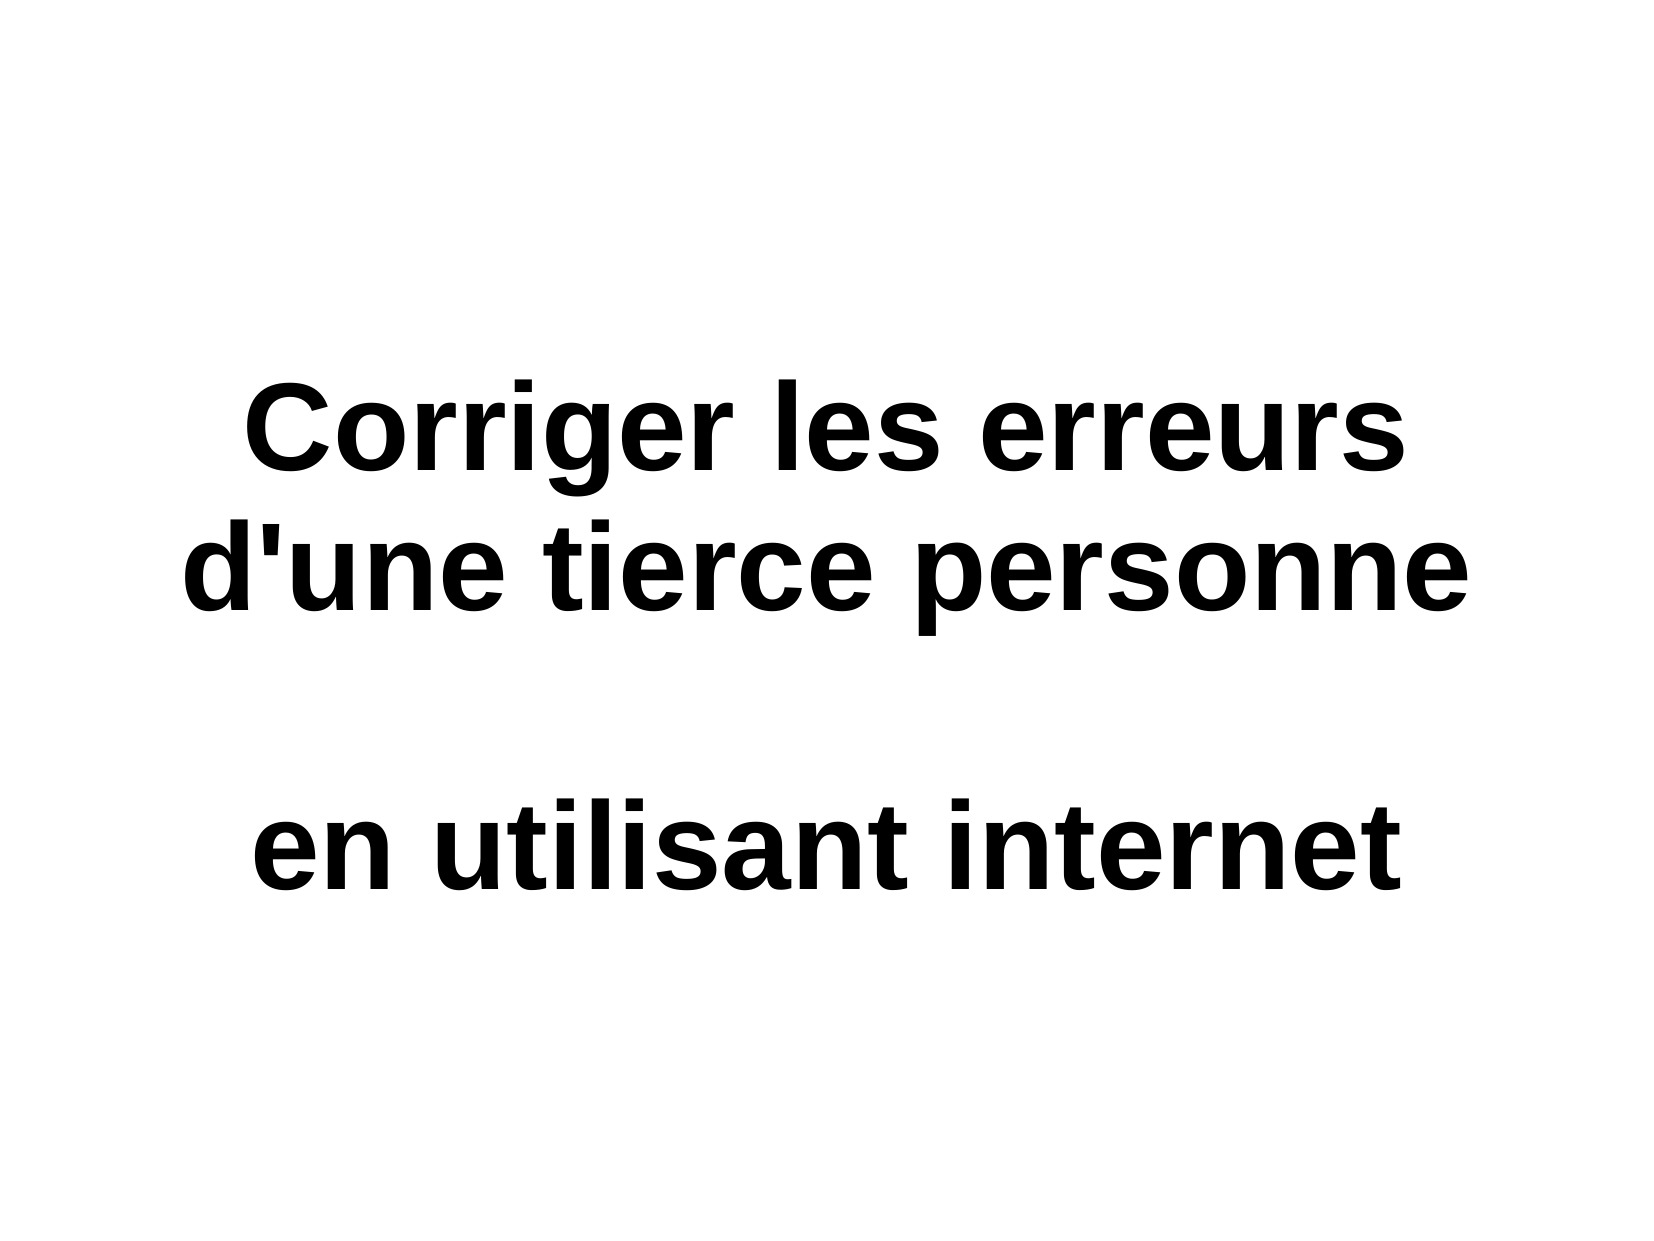

#
Corriger les erreurs d'une tierce personne
en utilisant internet